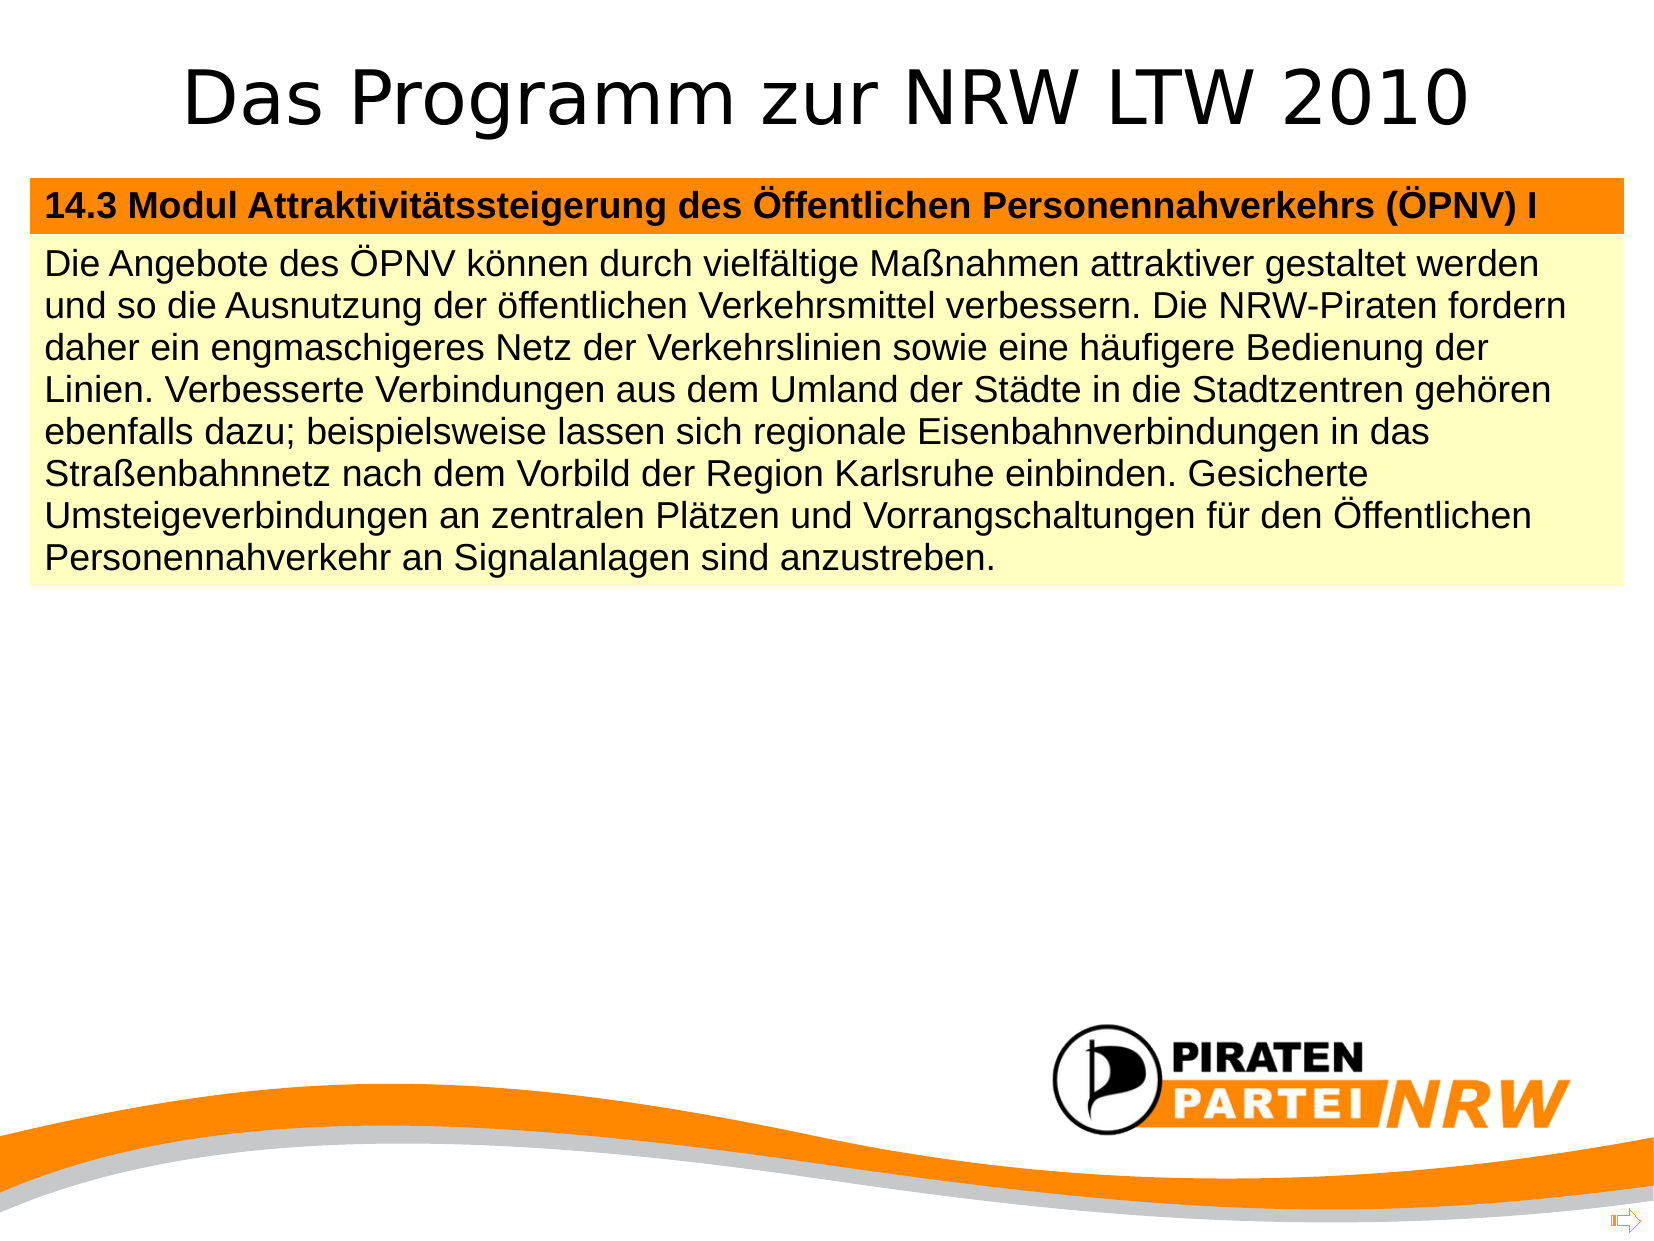

# Das Programm zur NRW LTW 2010
| 14.3 Modul Attraktivitätssteigerung des Öffentlichen Personennahverkehrs (ÖPNV) I |
| --- |
| Die Angebote des ÖPNV können durch vielfältige Maßnahmen attraktiver gestaltet werden und so die Ausnutzung der öffentlichen Verkehrsmittel verbessern. Die NRW-Piraten fordern daher ein engmaschigeres Netz der Verkehrslinien sowie eine häufigere Bedienung der Linien. Verbesserte Verbindungen aus dem Umland der Städte in die Stadtzentren gehören ebenfalls dazu; beispielsweise lassen sich regionale Eisenbahnverbindungen in das Straßenbahnnetz nach dem Vorbild der Region Karlsruhe einbinden. Gesicherte Umsteigeverbindungen an zentralen Plätzen und Vorrangschaltungen für den Öffentlichen Personennahverkehr an Signalanlagen sind anzustreben. |